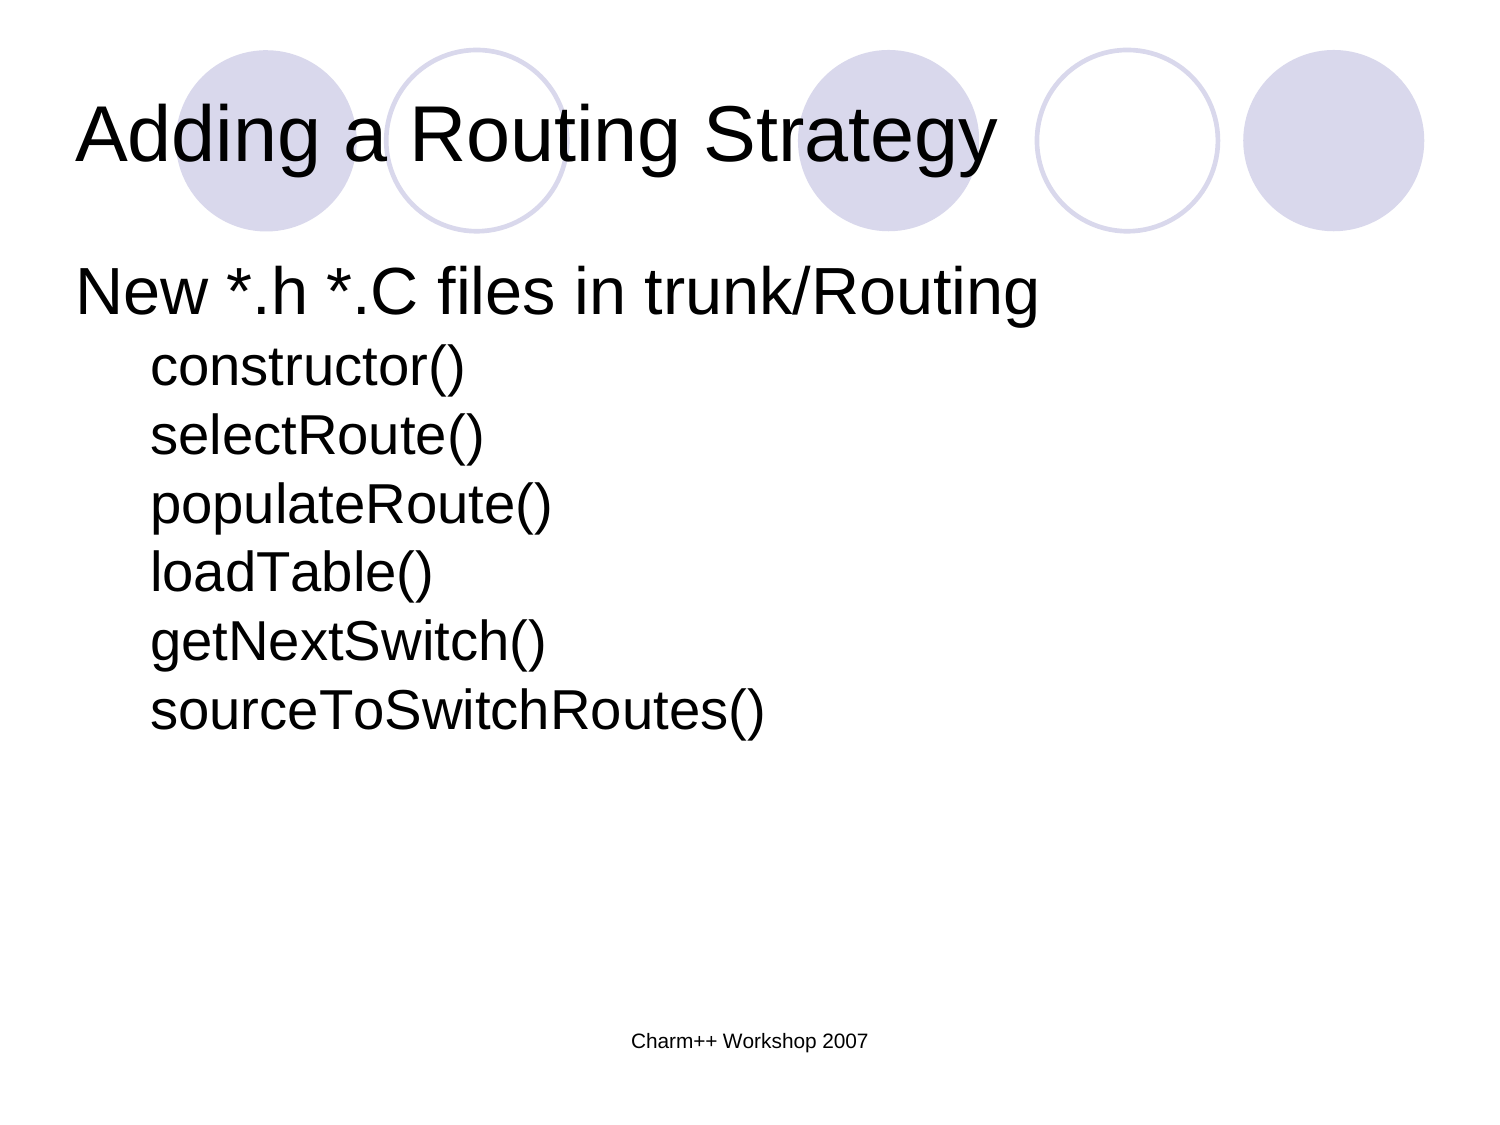

# Adding a Routing Strategy
New *.h *.C files in trunk/Routing
constructor()
selectRoute()
populateRoute()
loadTable()
getNextSwitch()
sourceToSwitchRoutes()
Charm++ Workshop 2007